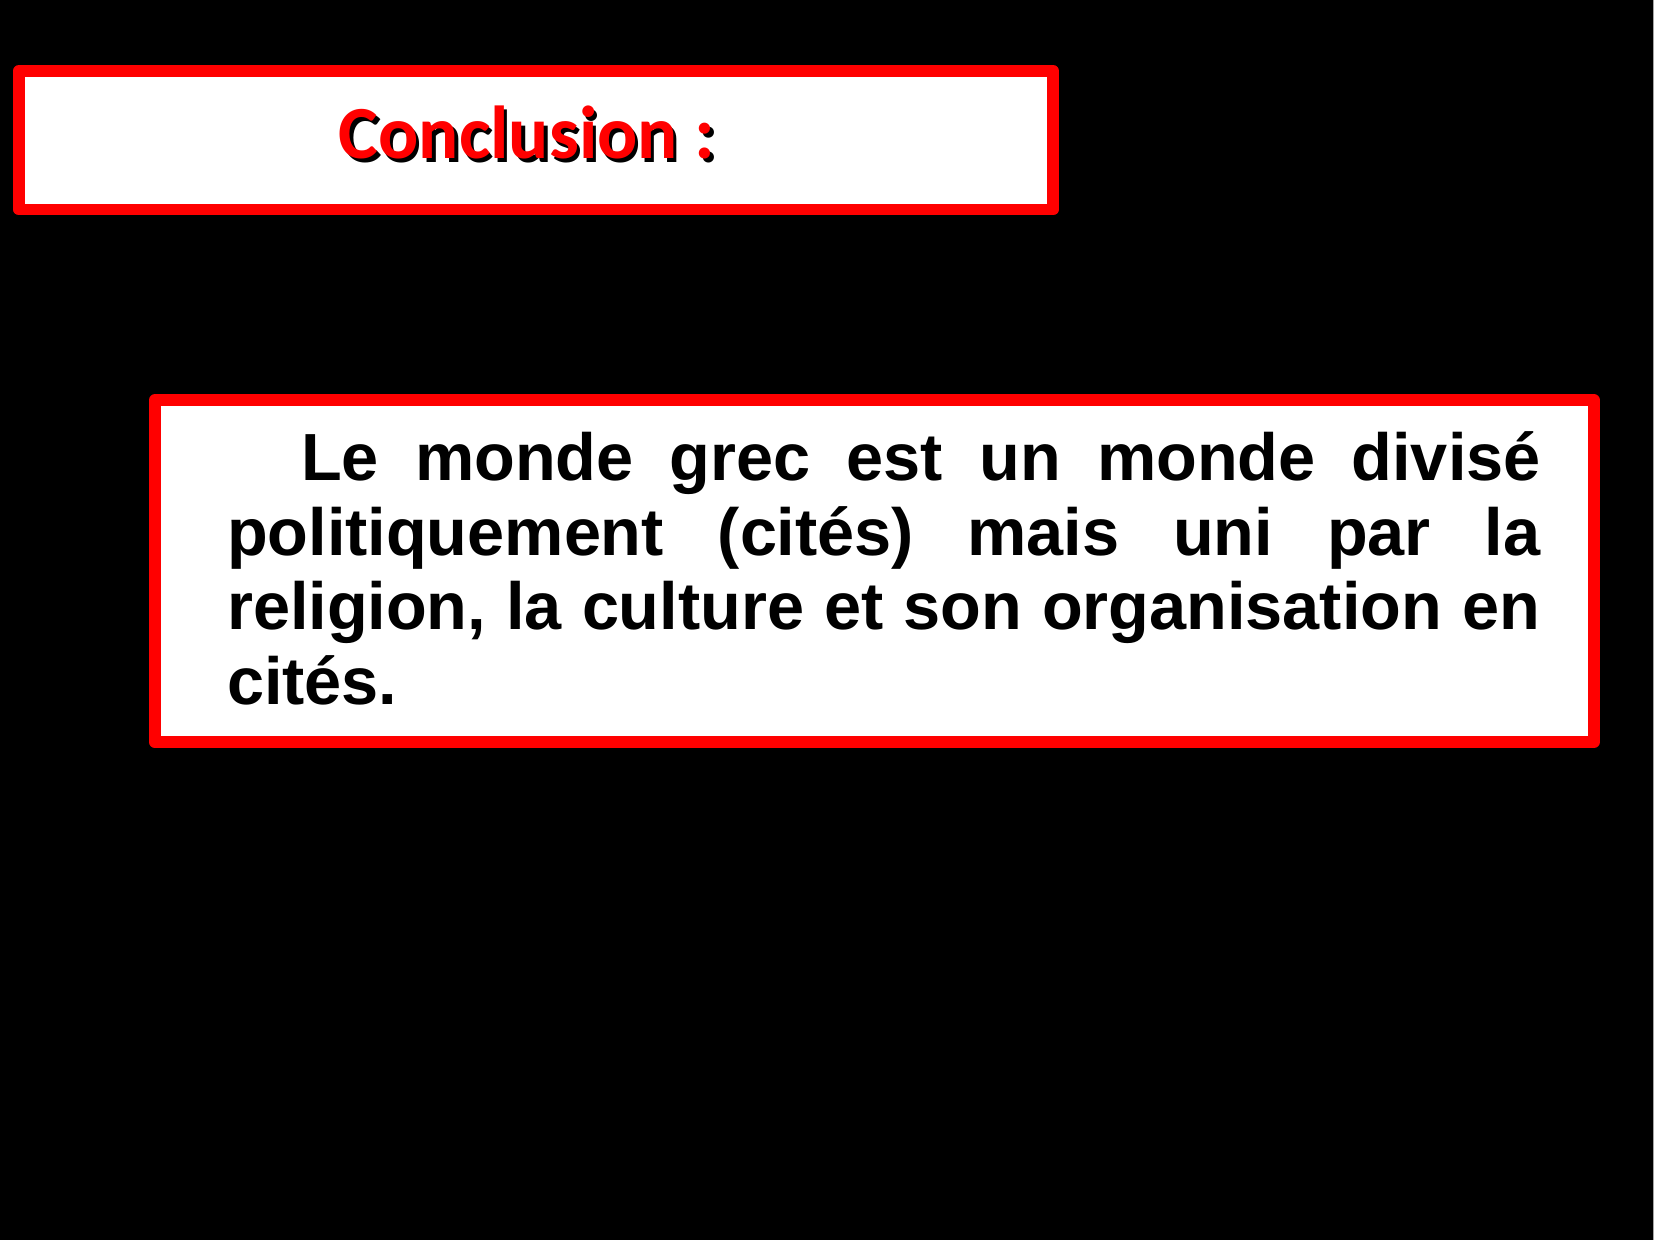

Conclusion :
	Le monde grec est un monde divisé politiquement (cités) mais uni par la religion, la culture et son organisation en cités.